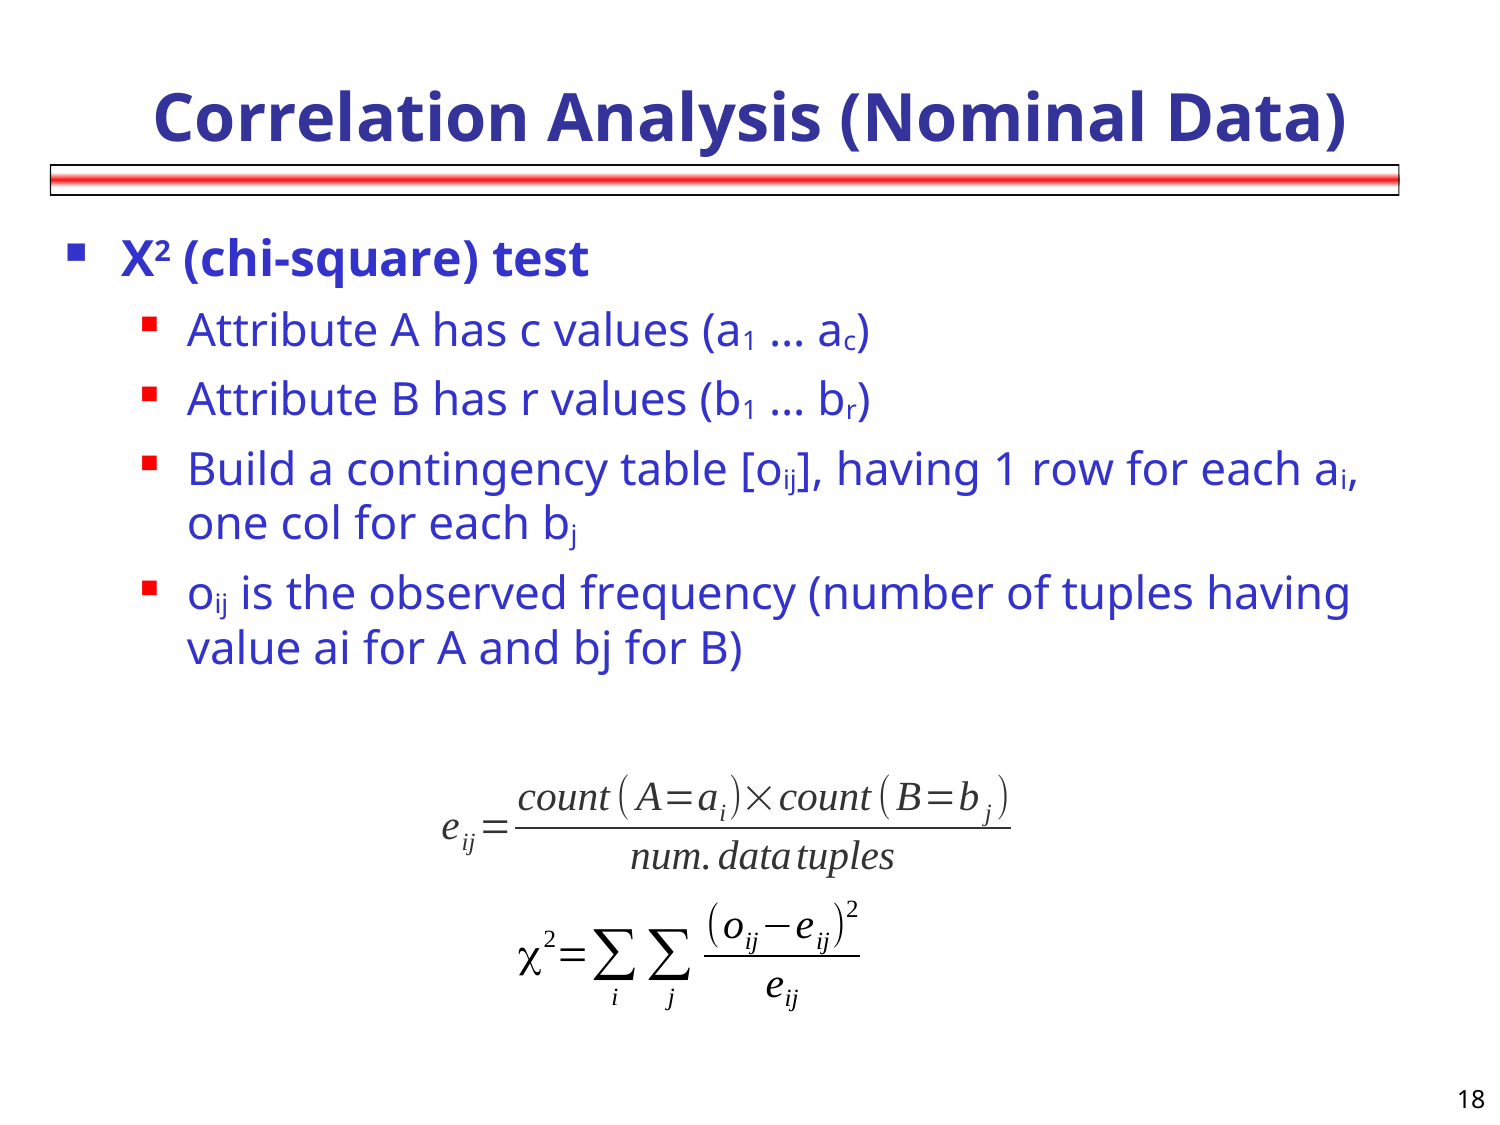

# Correlation Analysis (Nominal Data)
Χ2 (chi-square) test
Attribute A has c values (a1 … ac)
Attribute B has r values (b1 … br)
Build a contingency table [oij], having 1 row for each ai, one col for each bj
oij is the observed frequency (number of tuples having value ai for A and bj for B)